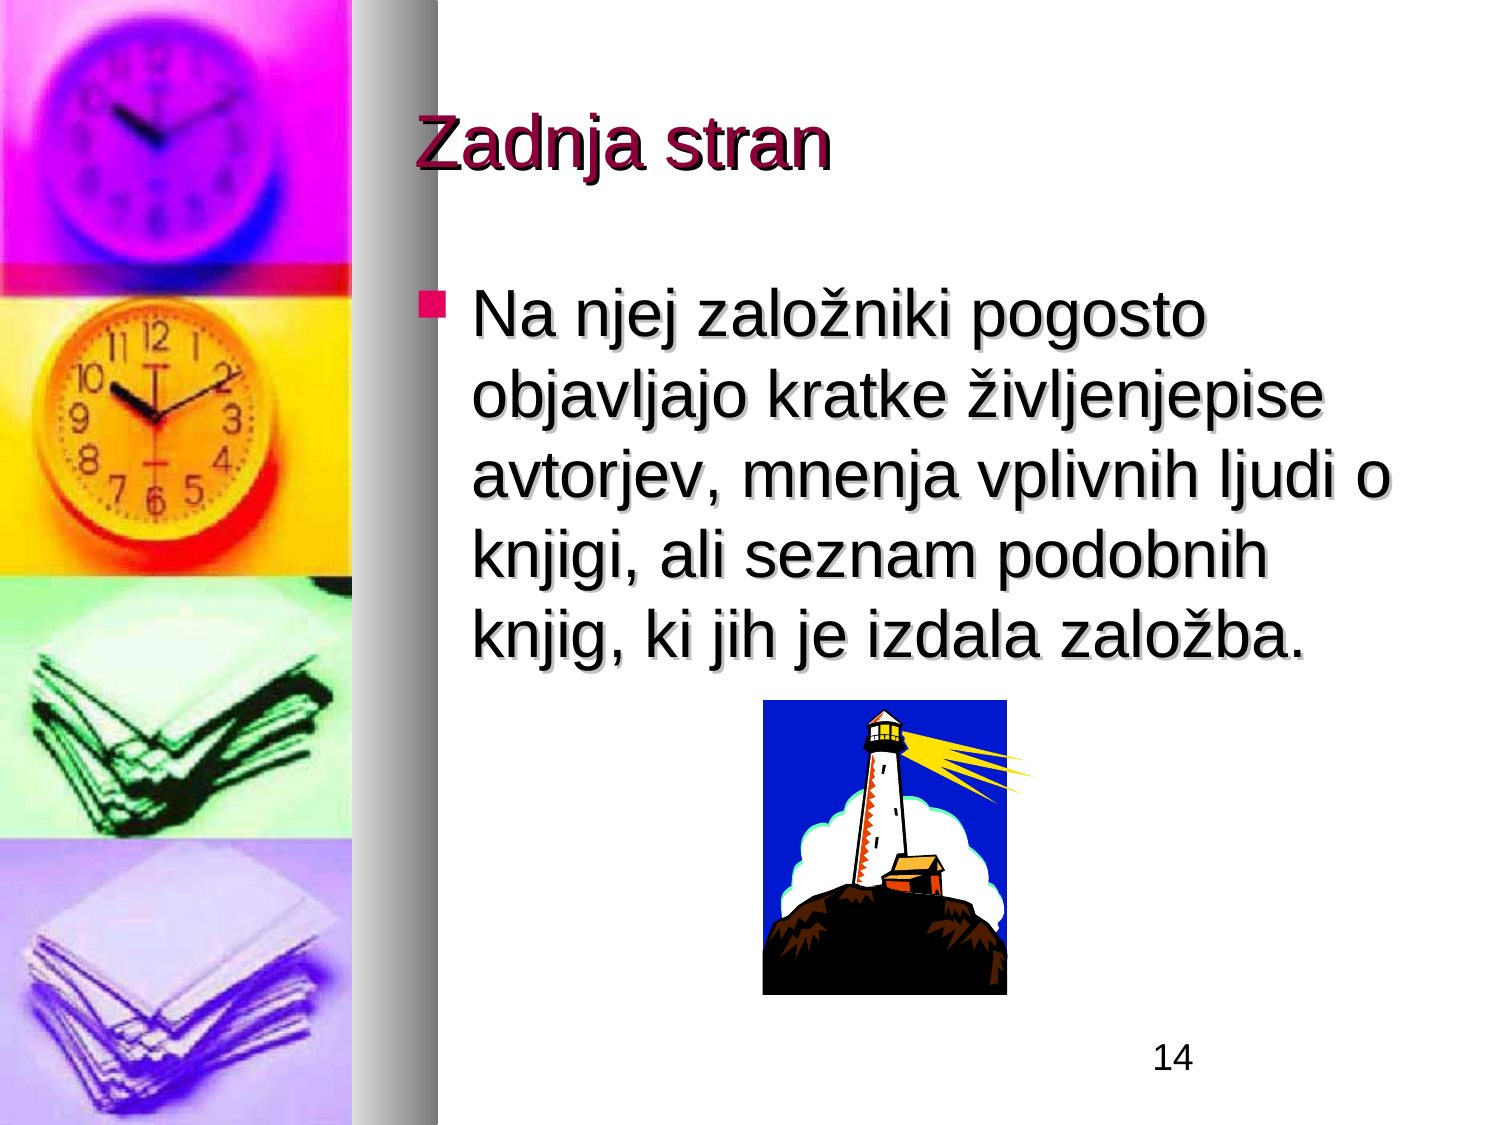

# Zadnja stran
Na njej založniki pogosto objavljajo kratke življenjepise avtorjev, mnenja vplivnih ljudi o knjigi, ali seznam podobnih knjig, ki jih je izdala založba.
14